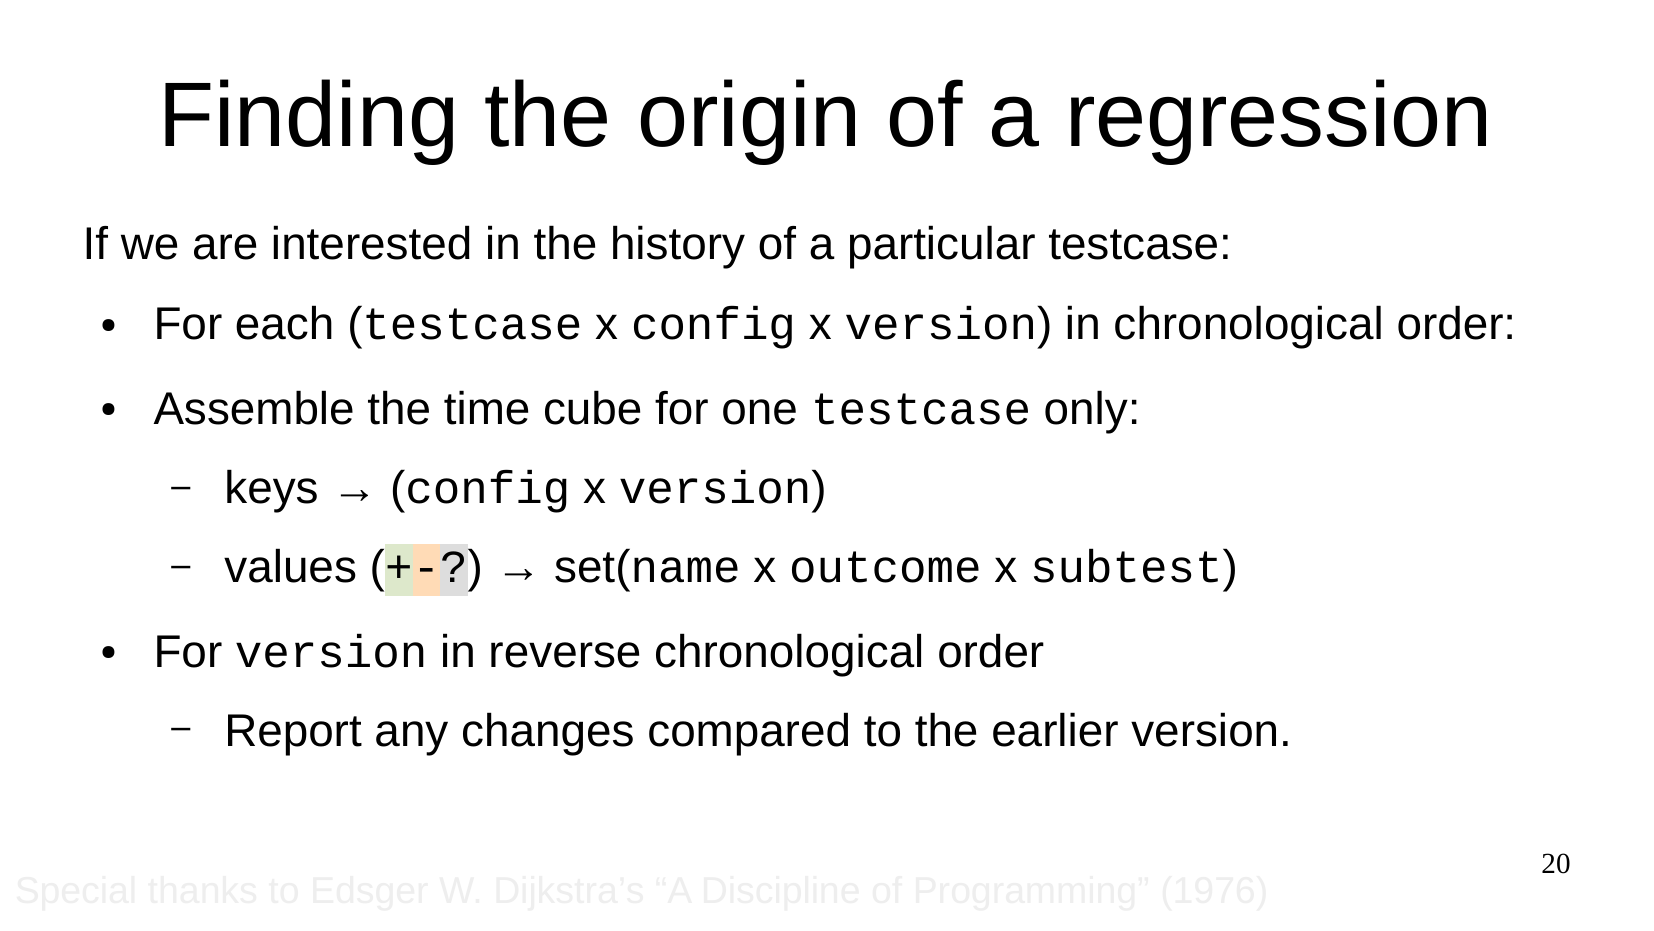

Finding the origin of a regression
# If we are interested in the history of a particular testcase:
For each (testcase x config x version) in chronological order:
Assemble the time cube for one testcase only:
keys → (config x version)
values (+-?) → set(name x outcome x subtest)
For version in reverse chronological order
Report any changes compared to the earlier version.
20
Special thanks to Edsger W. Dijkstra’s “A Discipline of Programming” (1976)